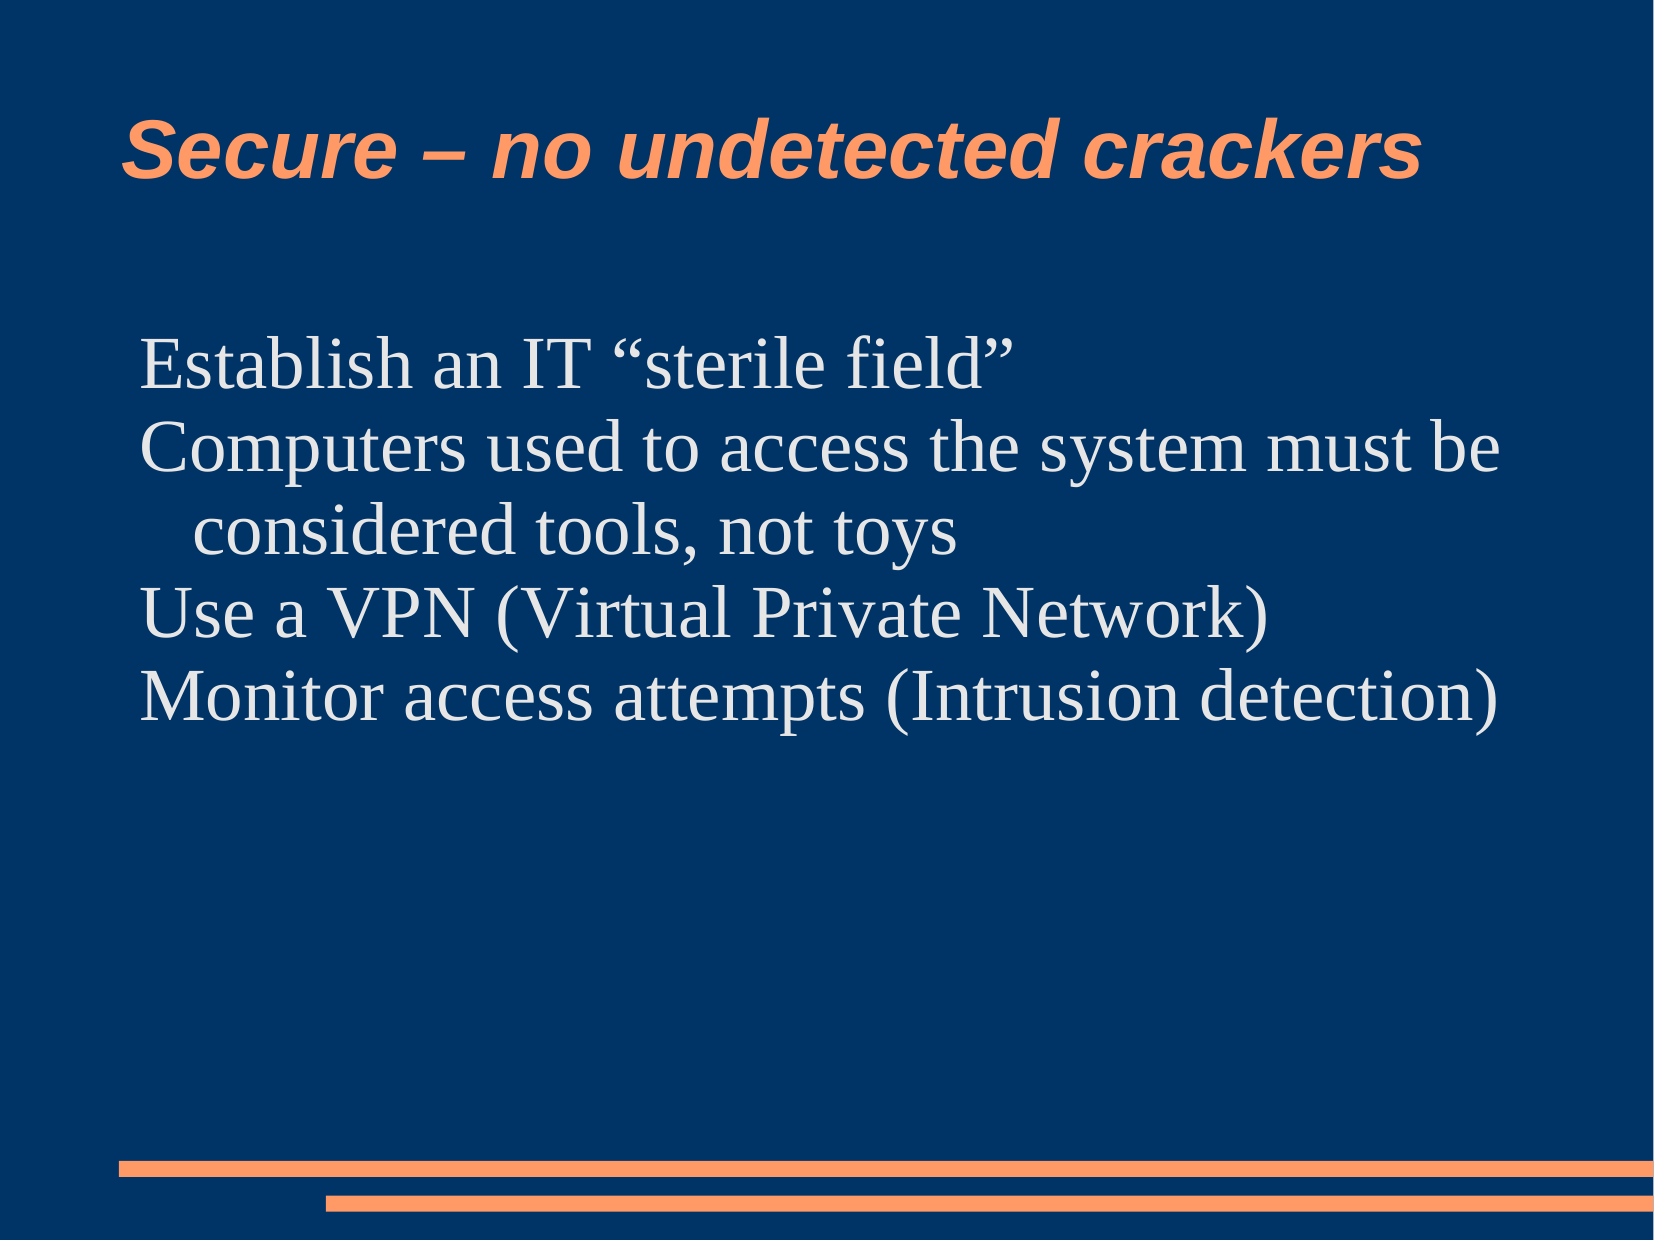

# Secure – no undetected crackers
Establish an IT “sterile field”
Computers used to access the system must be considered tools, not toys
Use a VPN (Virtual Private Network)
Monitor access attempts (Intrusion detection)